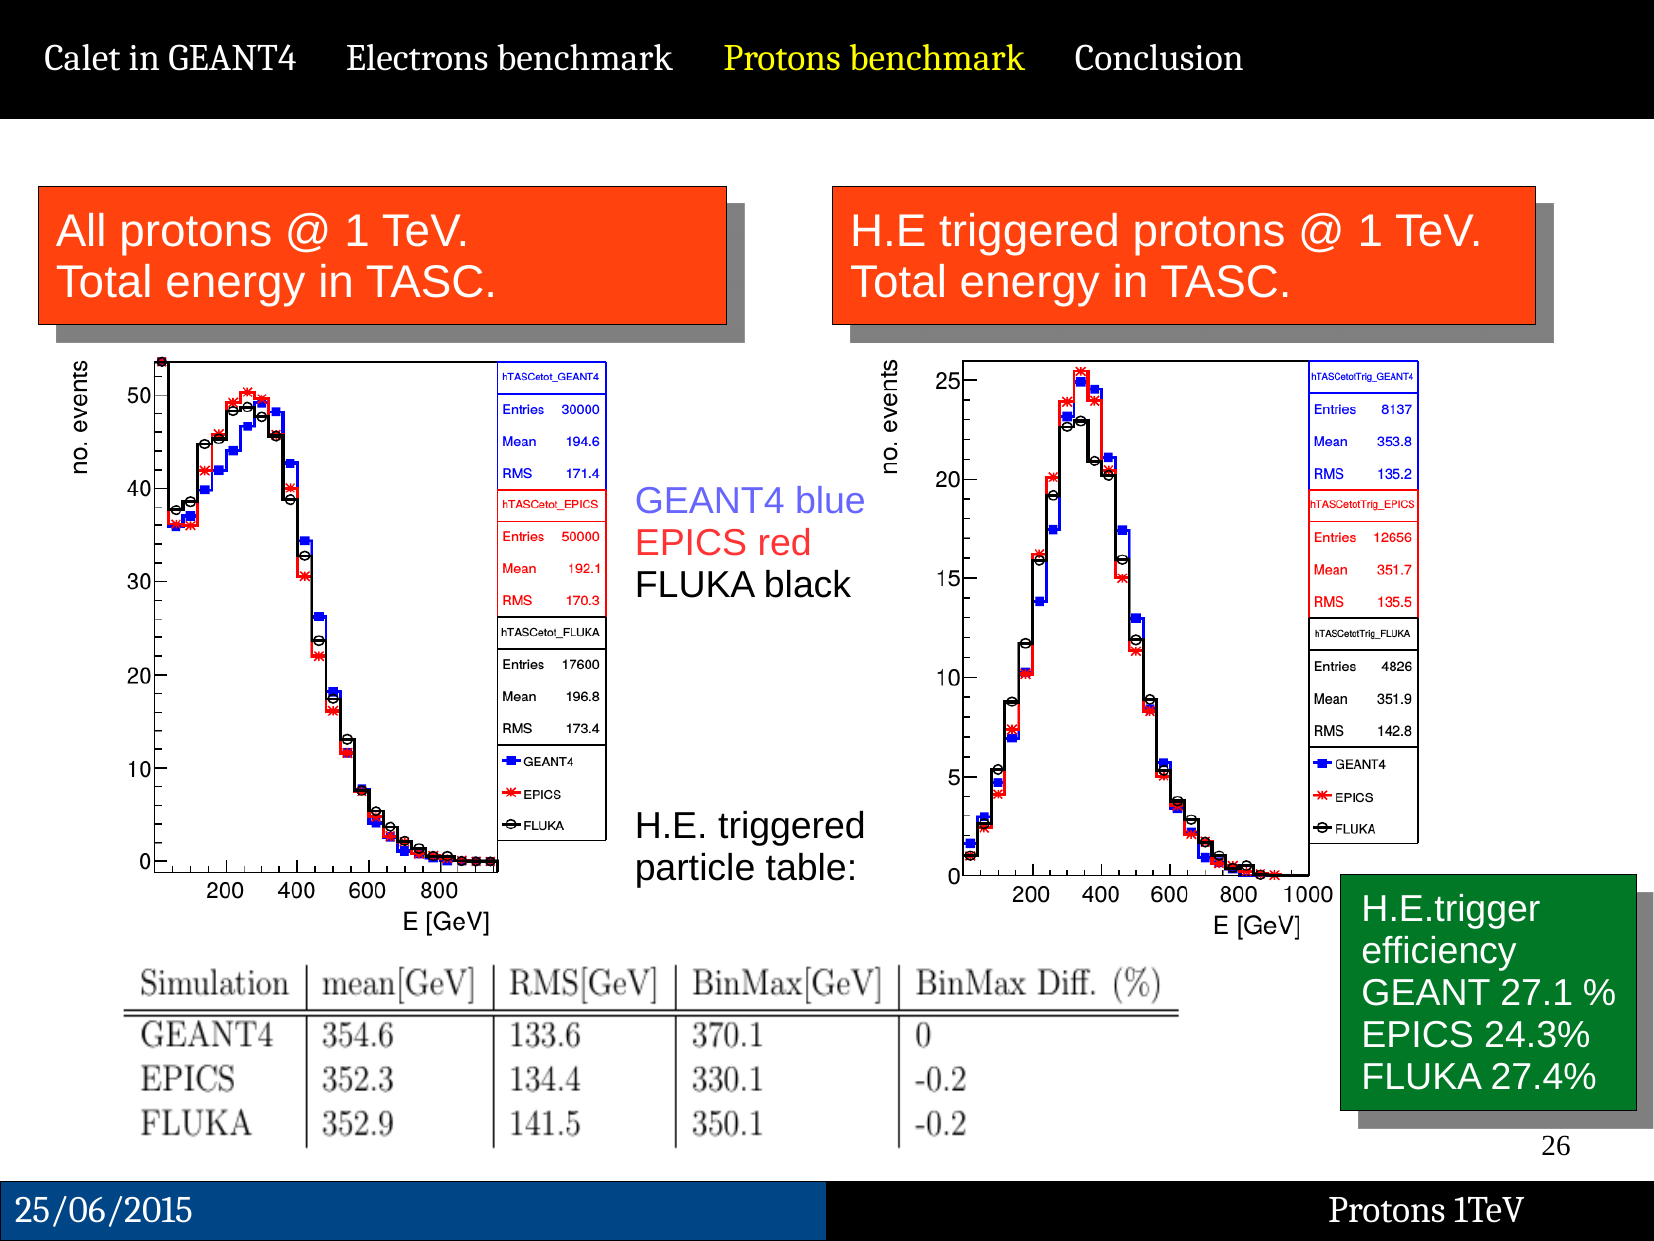

Calet in GEANT4 Electrons benchmark Protons benchmark Conclusion
All protons @ 1 TeV.
Total energy in TASC.
H.E triggered protons @ 1 TeV.
Total energy in TASC.
GEANT4 blue
EPICS red
FLUKA black
H.E. triggered
particle table:
H.E.trigger efficiency
GEANT 27.1	% EPICS 24.3%
FLUKA 27.4%
26
25/06/2015
Protons 1TeV